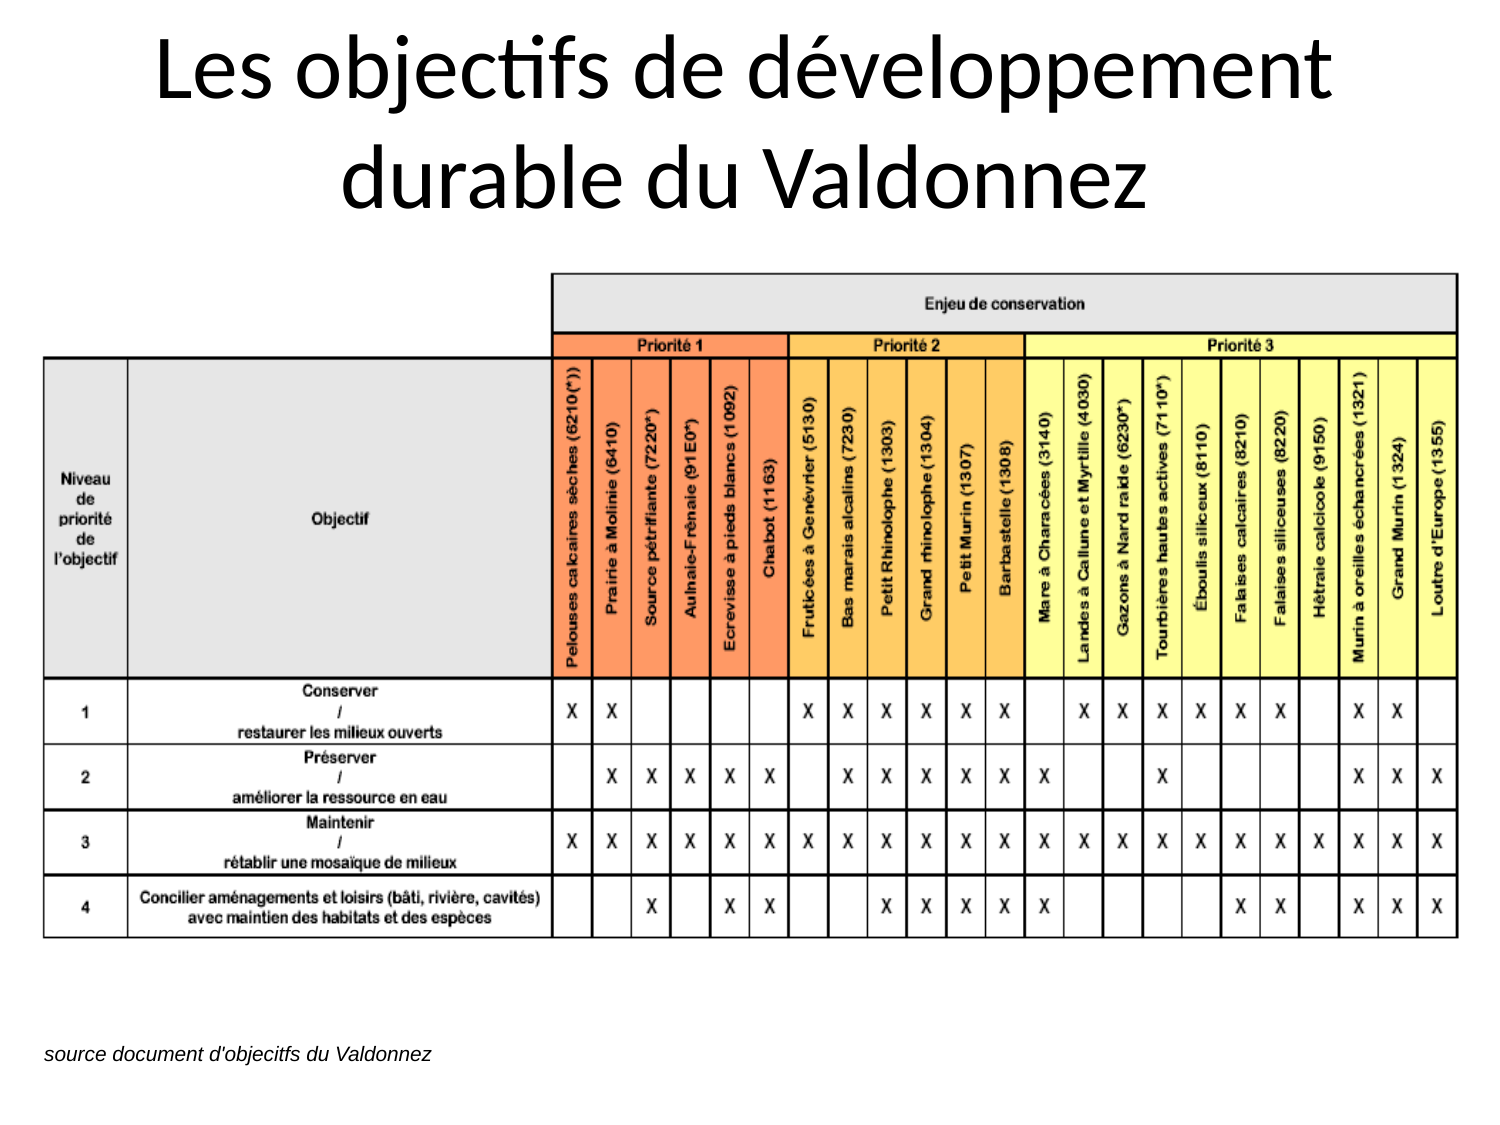

# Les objectifs de développement durable du Valdonnez
source document d'objecitfs du Valdonnez